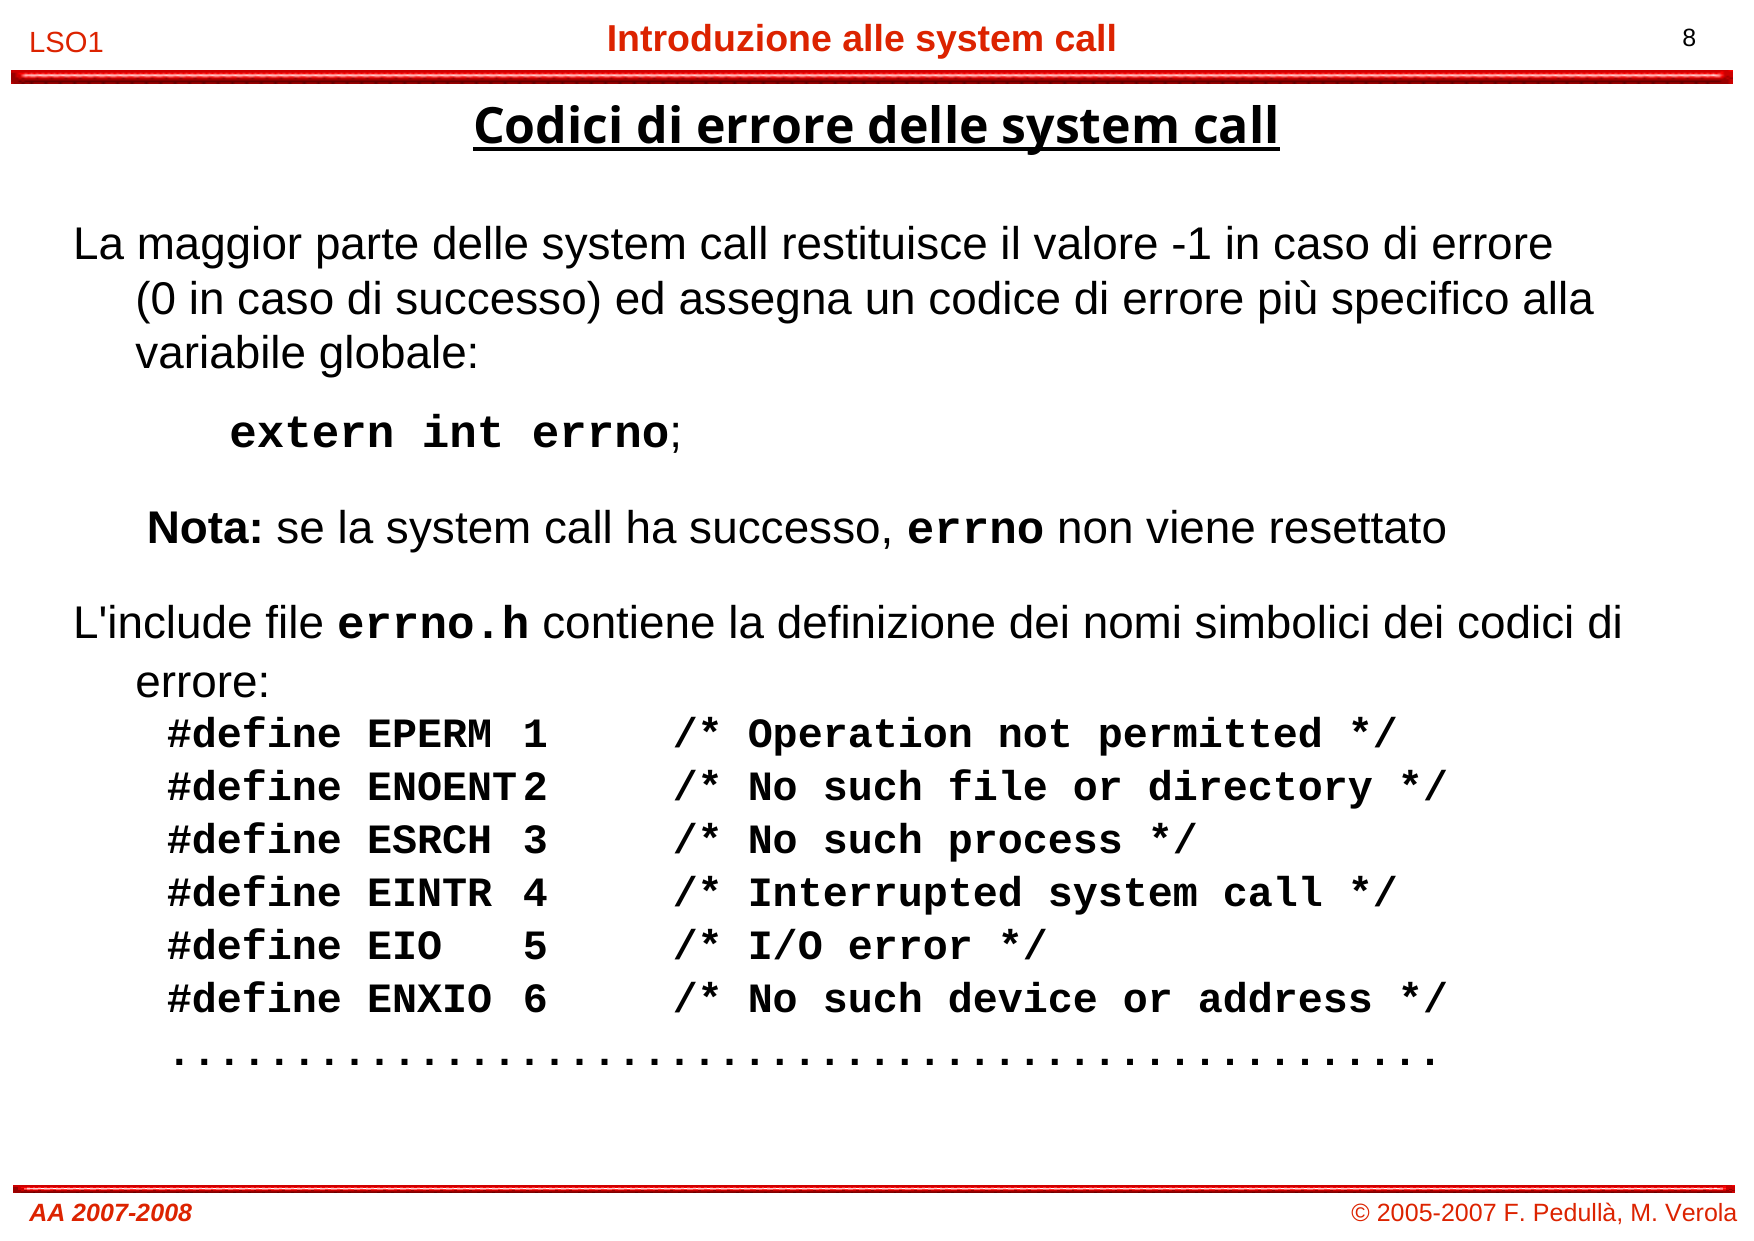

# Codici di errore delle system call
La maggior parte delle system call restituisce il valore -1 in caso di errore
(0 in caso di successo) ed assegna un codice di errore più specifico alla variabile globale:
	extern int errno;
 	Nota: se la system call ha successo, errno non viene resettato
L'include file errno.h contiene la definizione dei nomi simbolici dei codici di errore:
#define EPERM	1	/* Operation not permitted */
#define ENOENT	2	/* No such file or directory */
#define ESRCH	3	/* No such process */
#define EINTR	4	/* Interrupted system call */
#define EIO	5	/* I/O error */
#define ENXIO	6	/* No such device or address */
...................................................